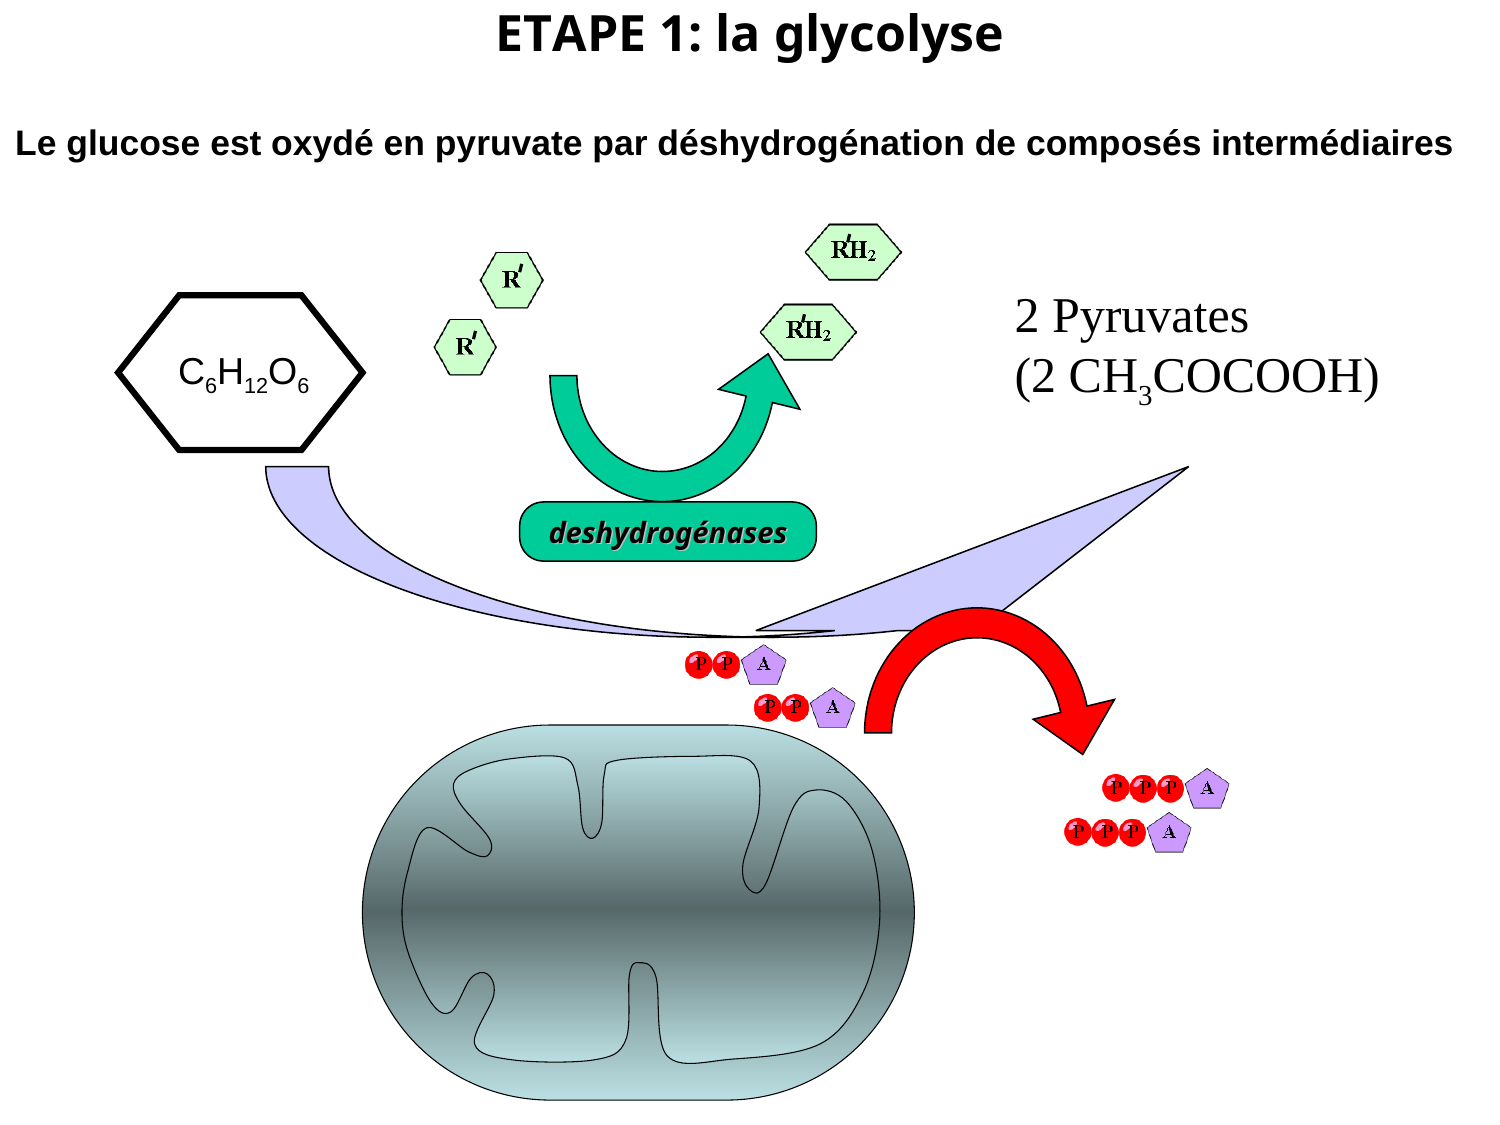

# ETAPE 1: la glycolyse
Le glucose est oxydé en pyruvate par déshydrogénation de composés intermédiaires
2 Pyruvates
(2 CH3COCOOH)
C6H12O6
deshydrogénases